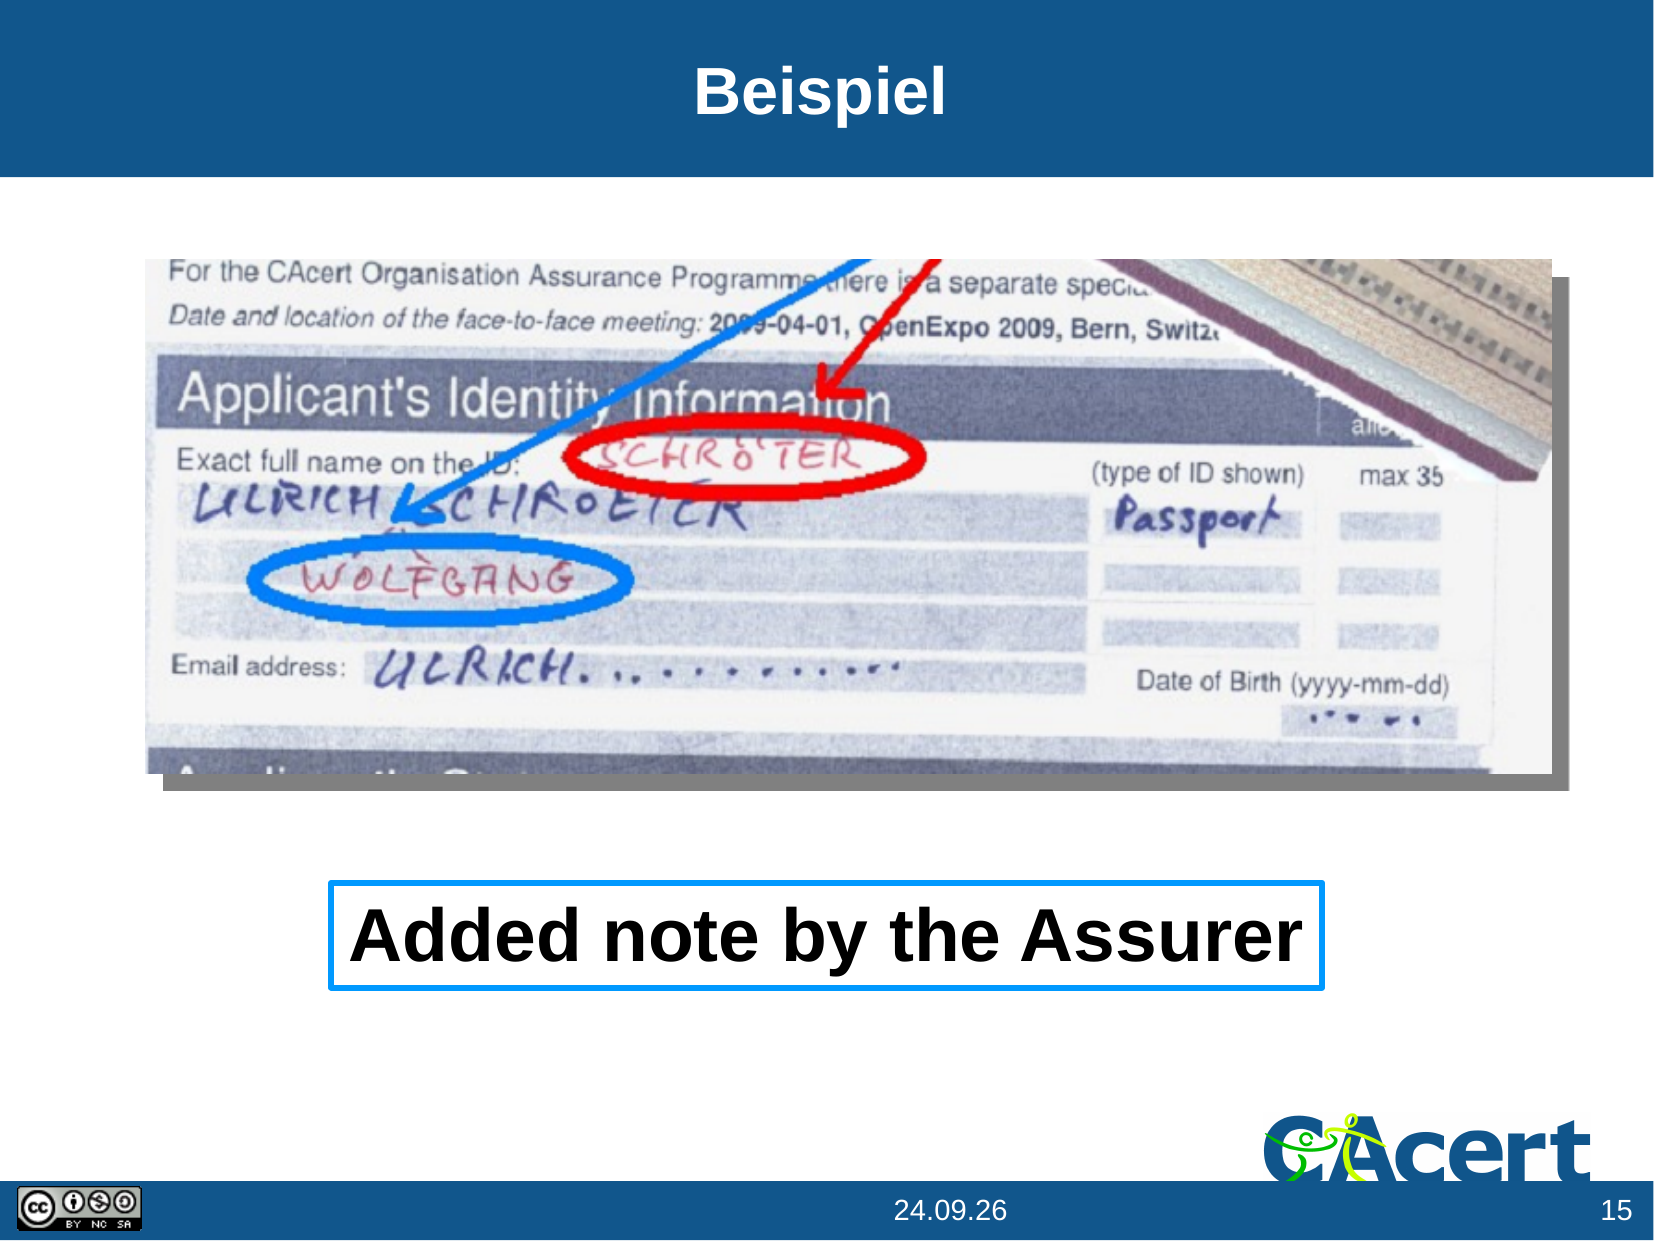

# Beispiel
Added note by the Assurer